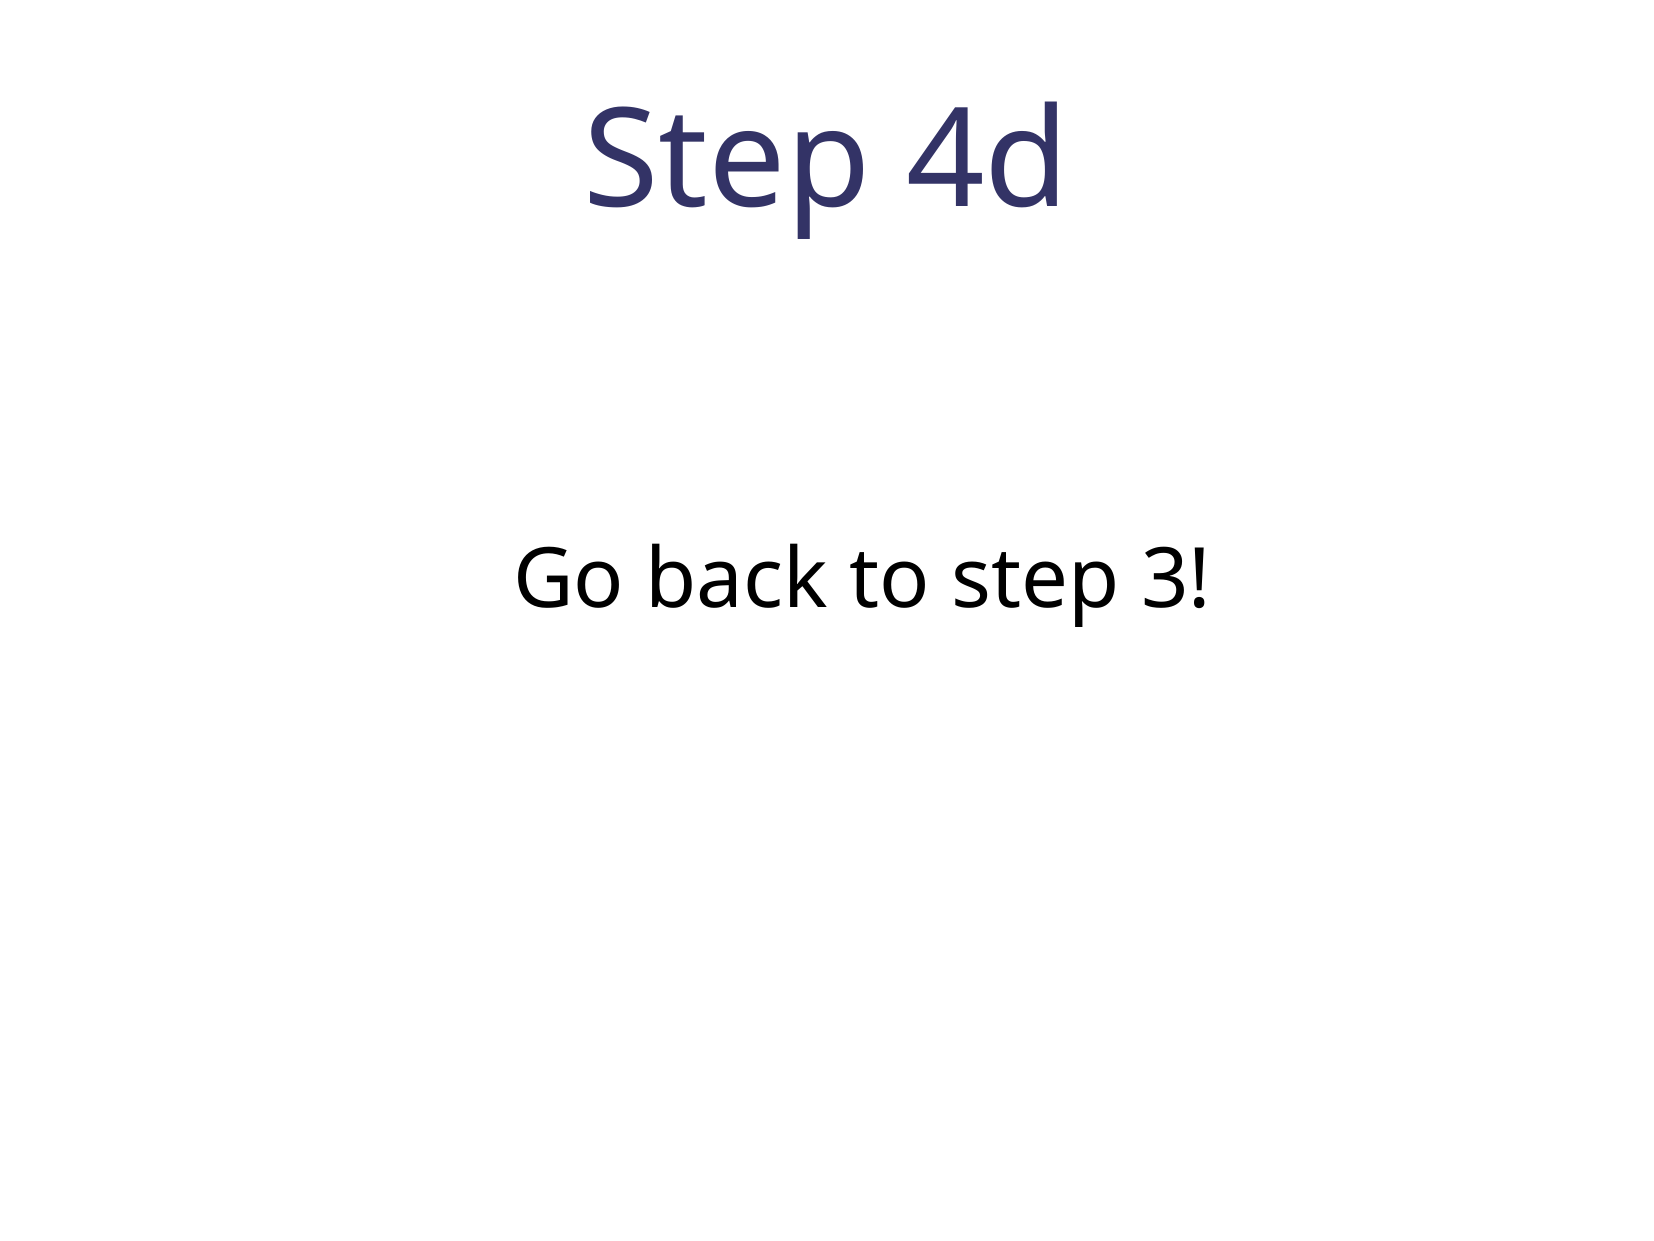

# Step 4d
Go back to step 3!